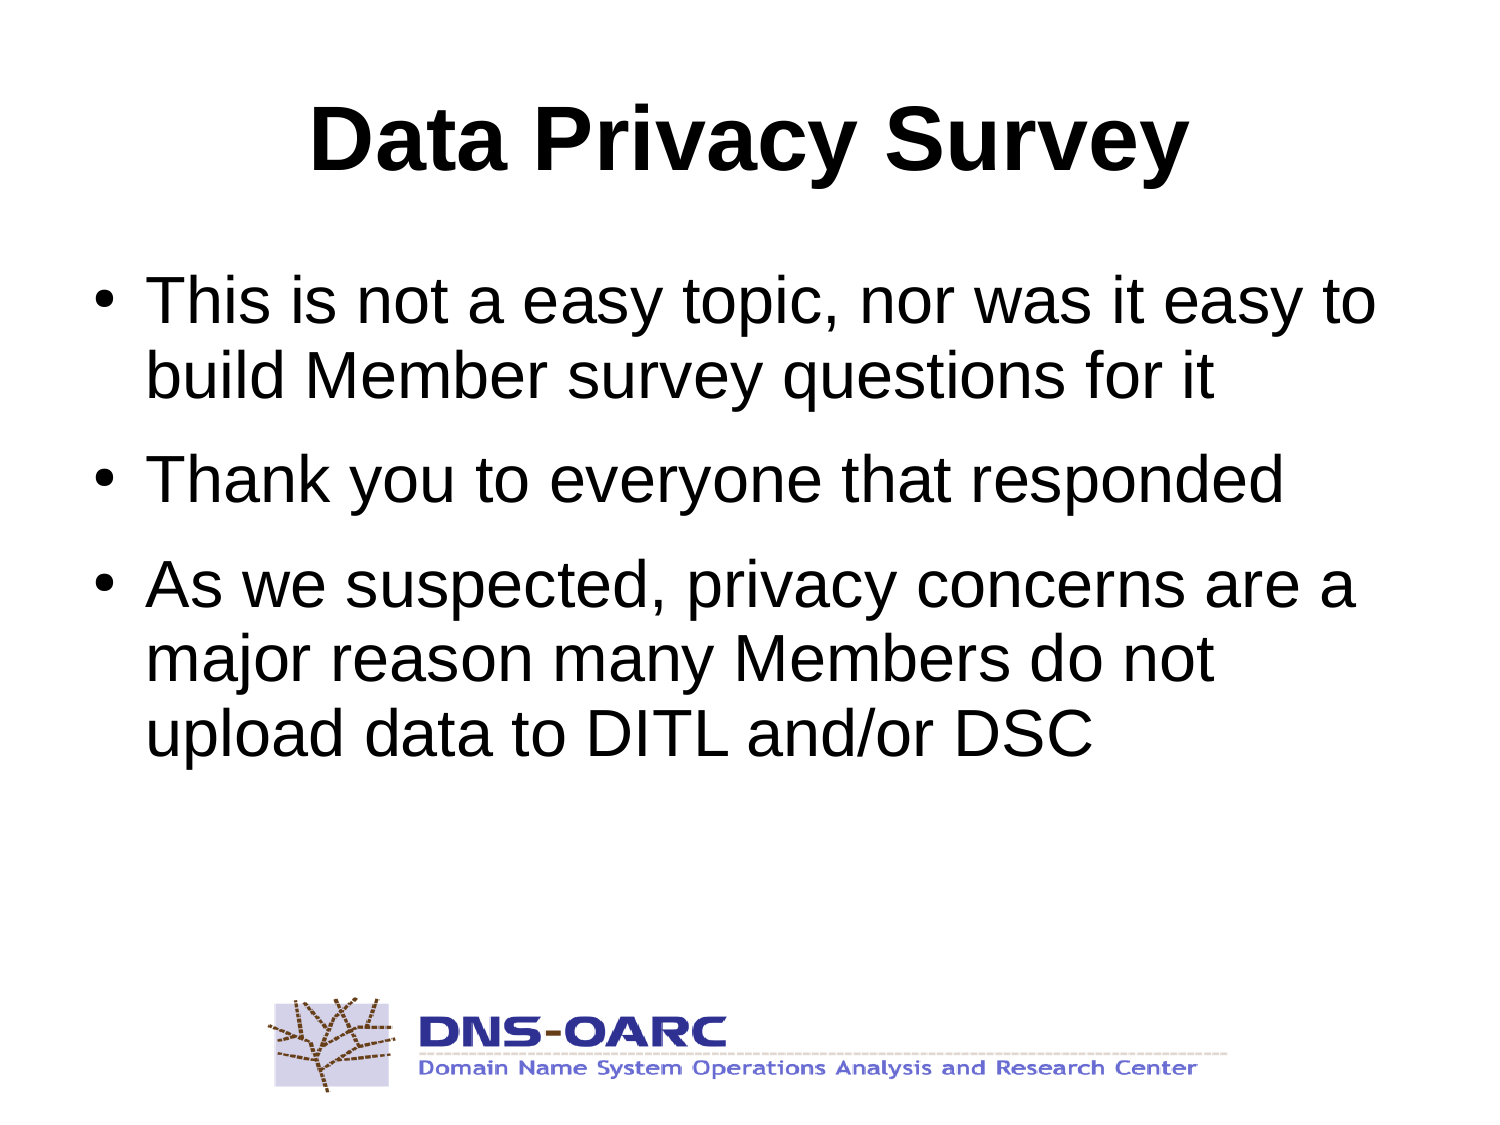

# Data Privacy Survey
This is not a easy topic, nor was it easy to build Member survey questions for it
Thank you to everyone that responded
As we suspected, privacy concerns are a major reason many Members do not upload data to DITL and/or DSC